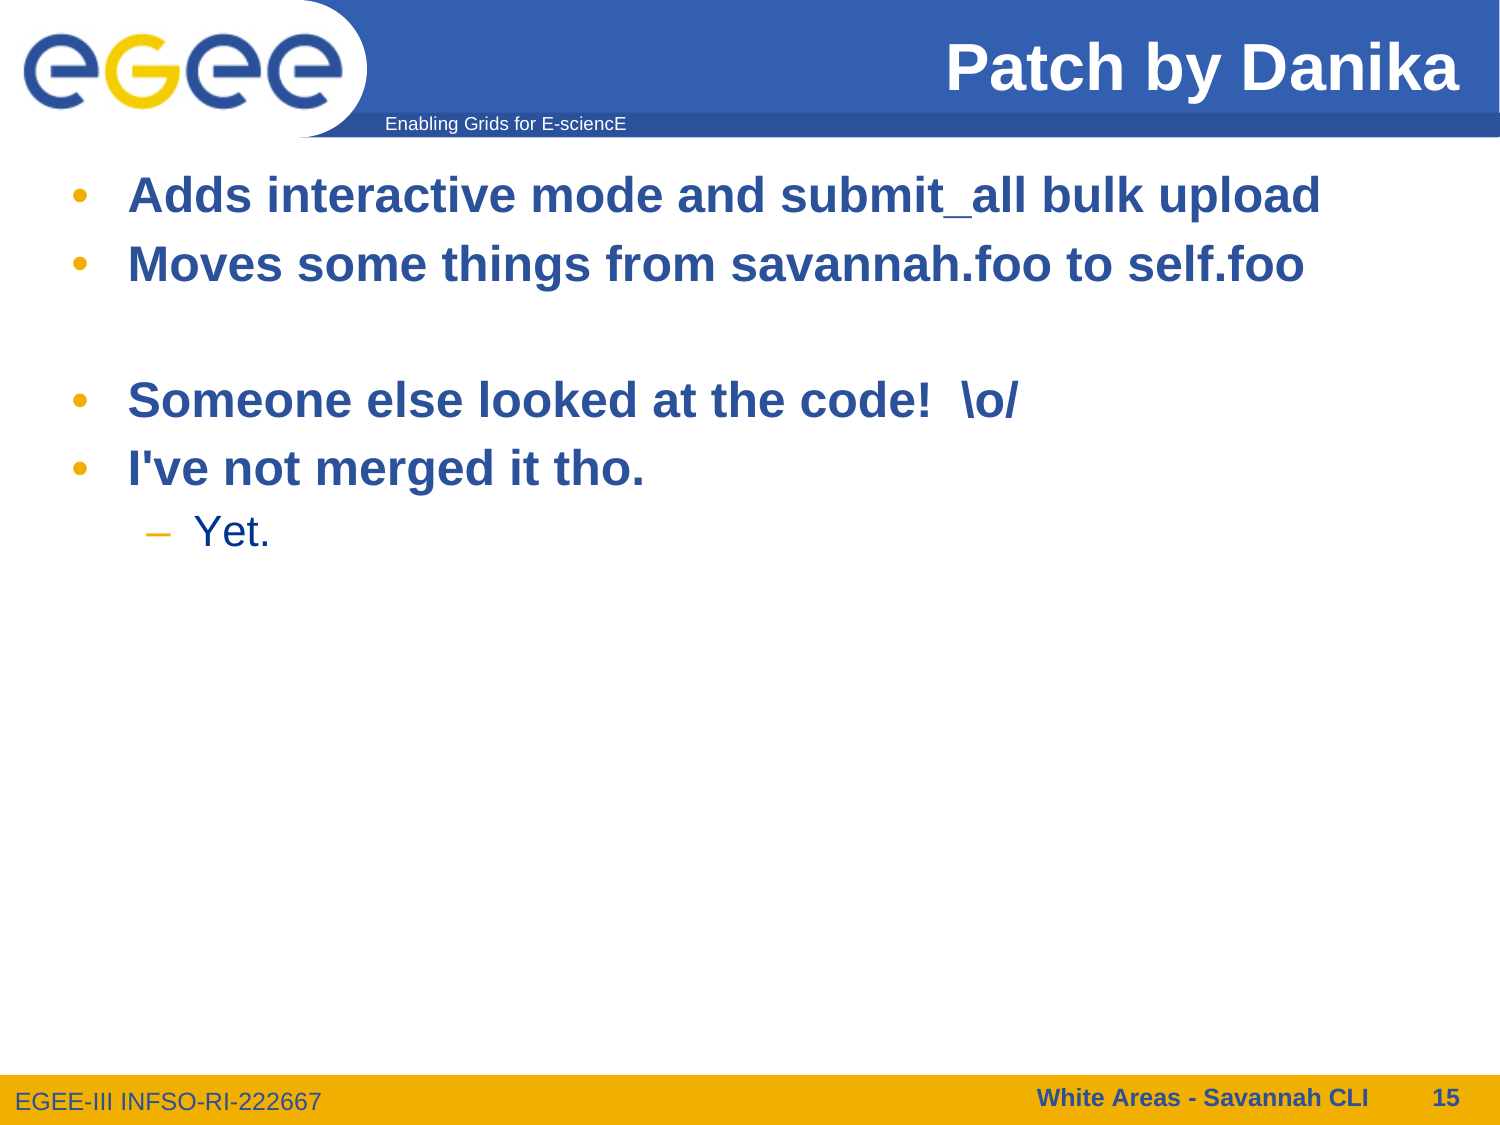

# Patch by Danika
Adds interactive mode and submit_all bulk upload
Moves some things from savannah.foo to self.foo
Someone else looked at the code! \o/
I've not merged it tho.
Yet.
White Areas - Savannah CLI
15